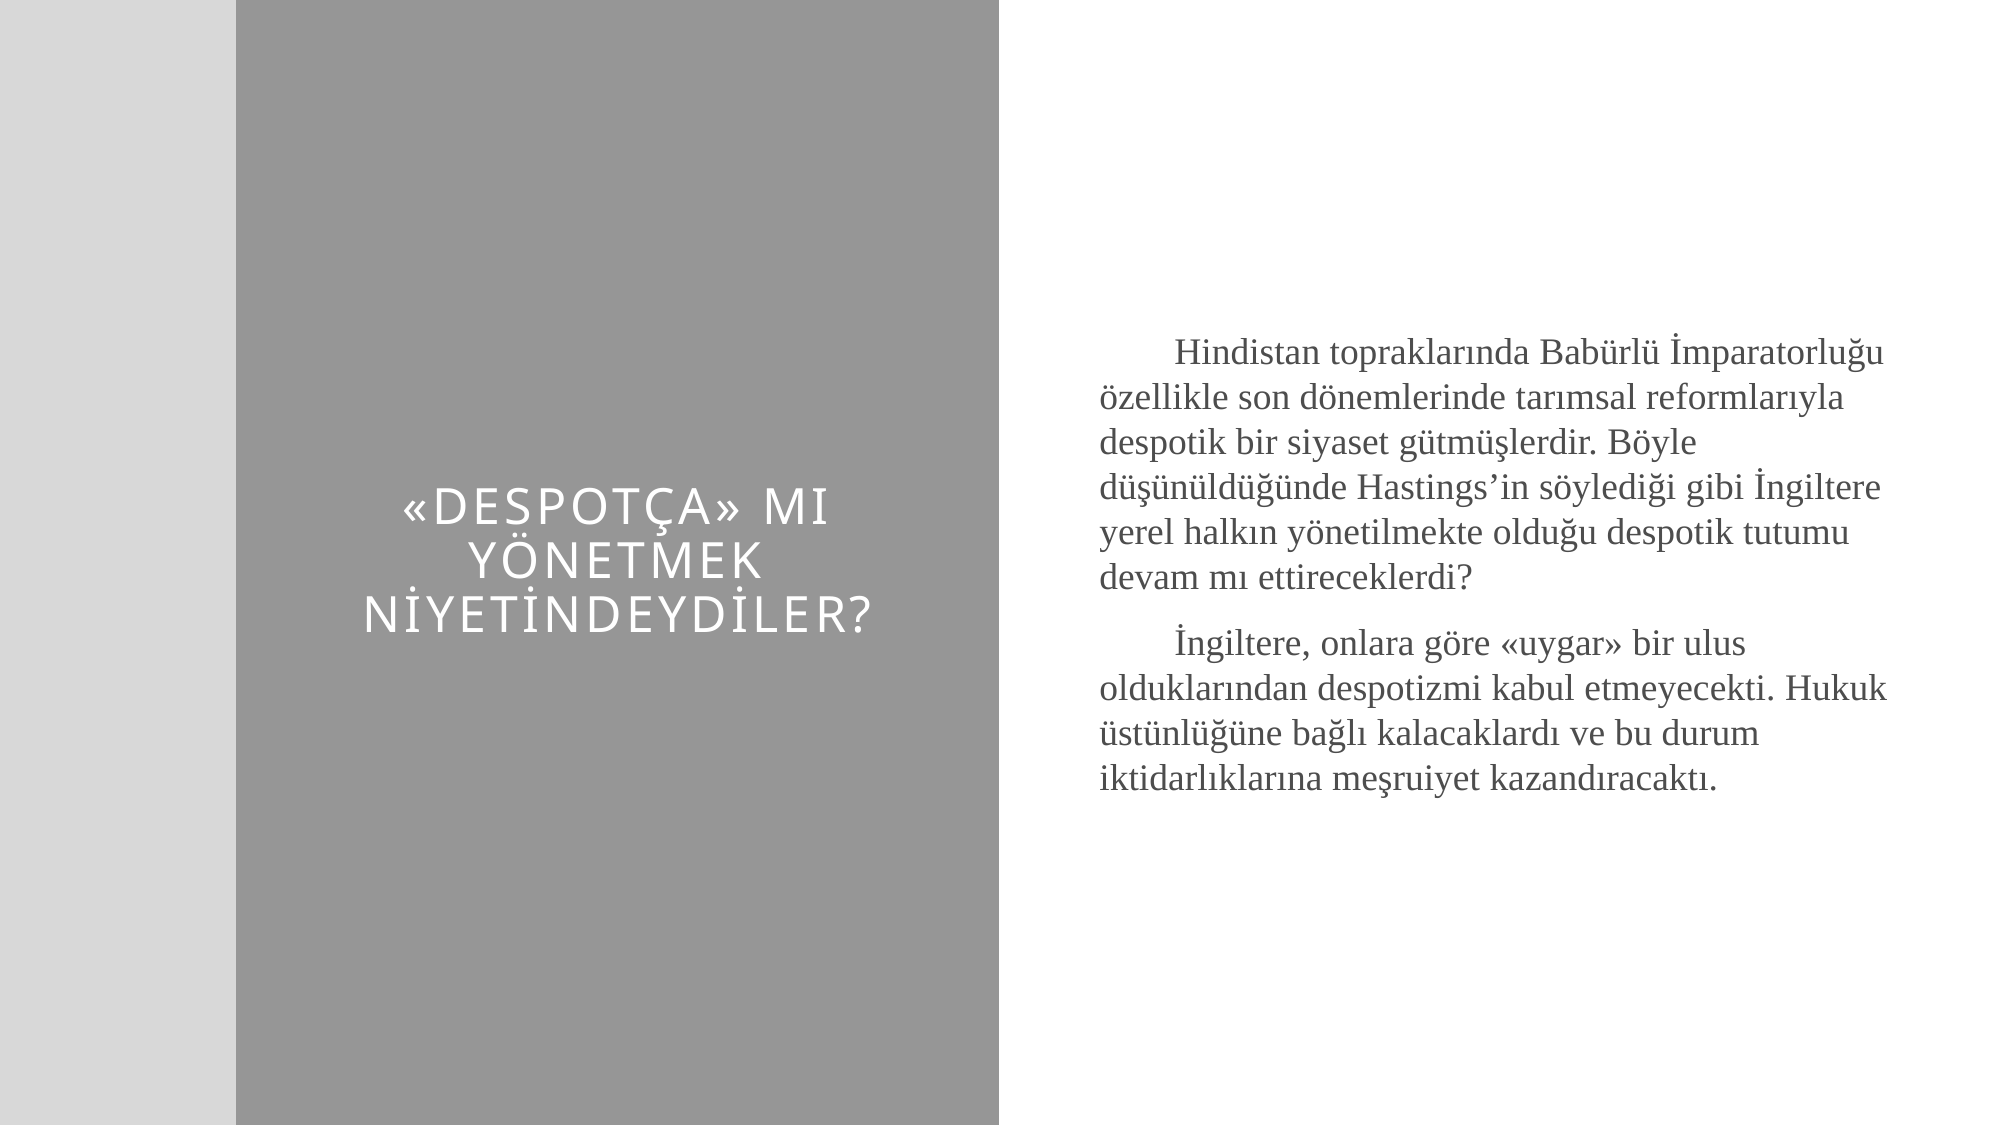

# «Despotça» mı yönetmek niyetindeydiler?
	Hindistan topraklarında Babürlü İmparatorluğu özellikle son dönemlerinde tarımsal reformlarıyla despotik bir siyaset gütmüşlerdir. Böyle düşünüldüğünde Hastings’in söylediği gibi İngiltere yerel halkın yönetilmekte olduğu despotik tutumu devam mı ettireceklerdi?
	İngiltere, onlara göre «uygar» bir ulus olduklarından despotizmi kabul etmeyecekti. Hukuk üstünlüğüne bağlı kalacaklardı ve bu durum iktidarlıklarına meşruiyet kazandıracaktı.